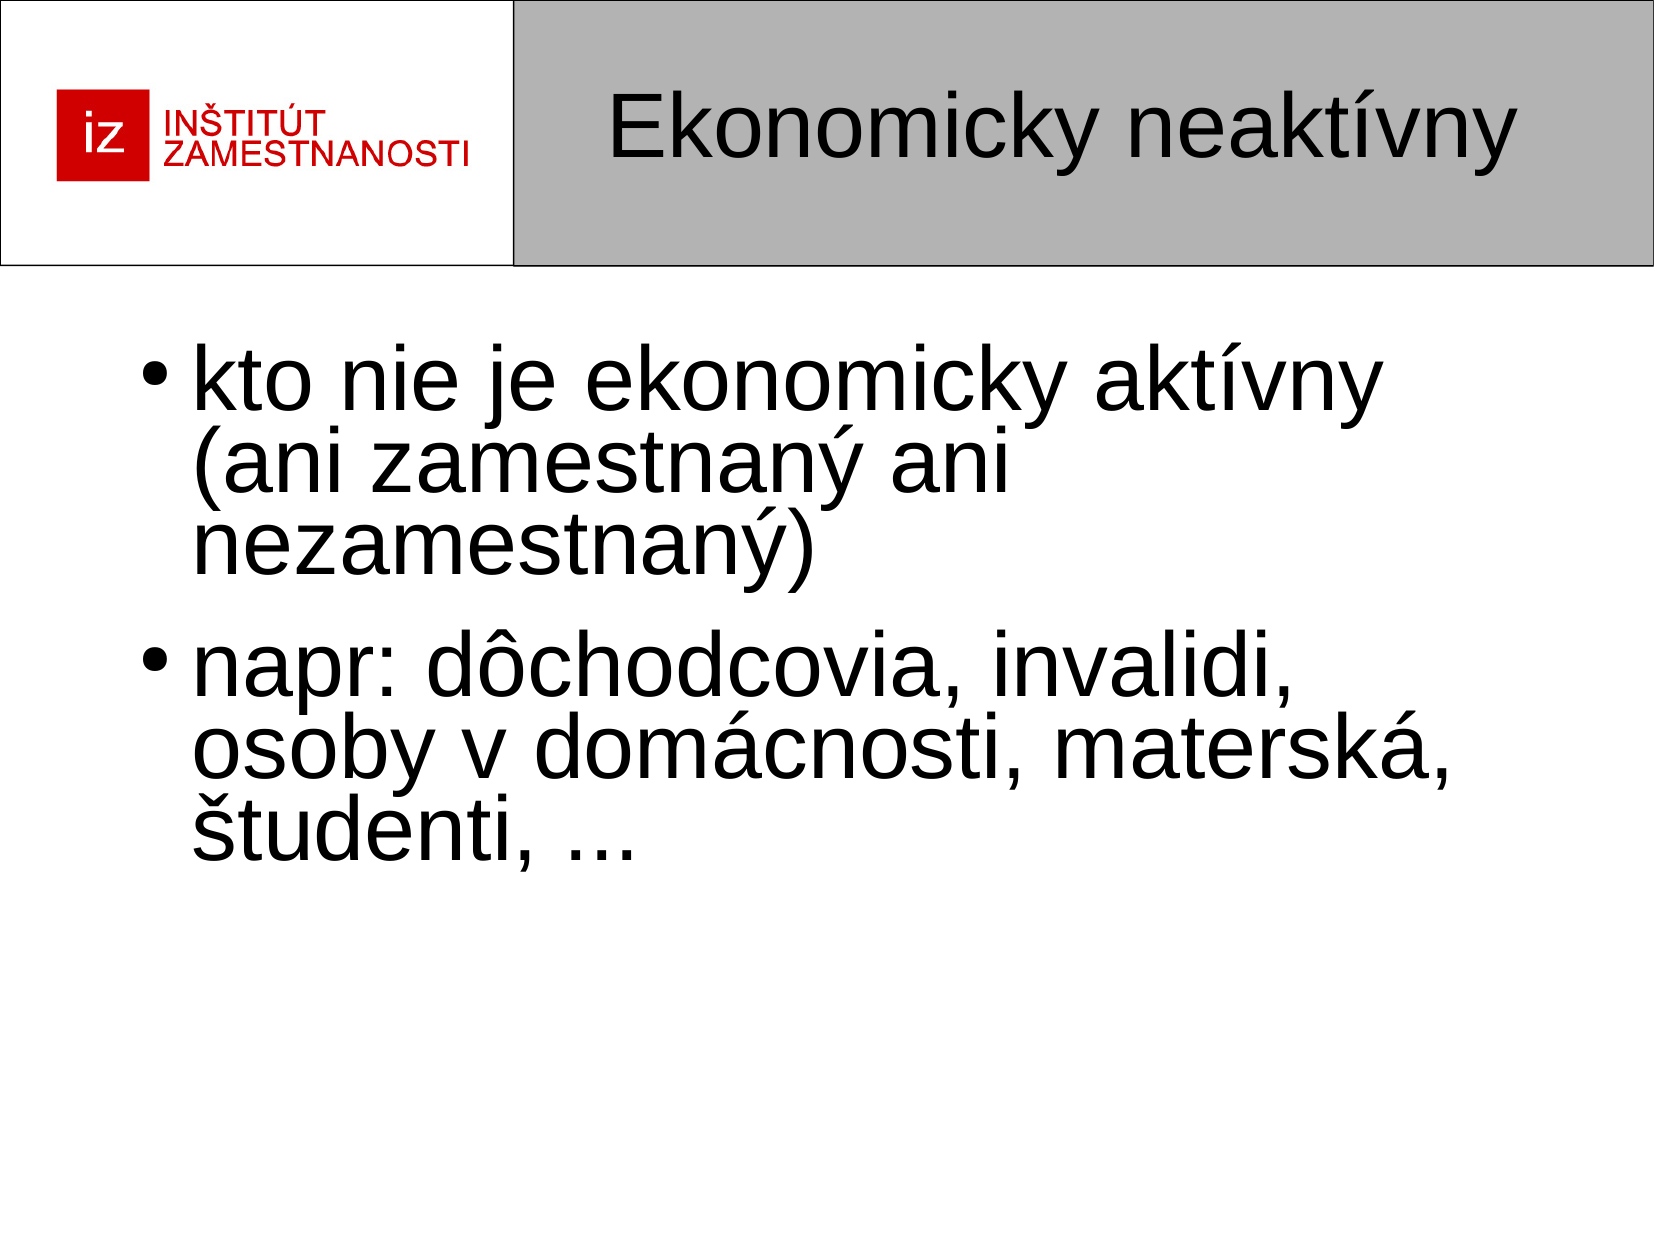

# Ekonomicky neaktívny
kto nie je ekonomicky aktívny (ani zamestnaný ani nezamestnaný)
napr: dôchodcovia, invalidi, osoby v domácnosti, materská, študenti, ...